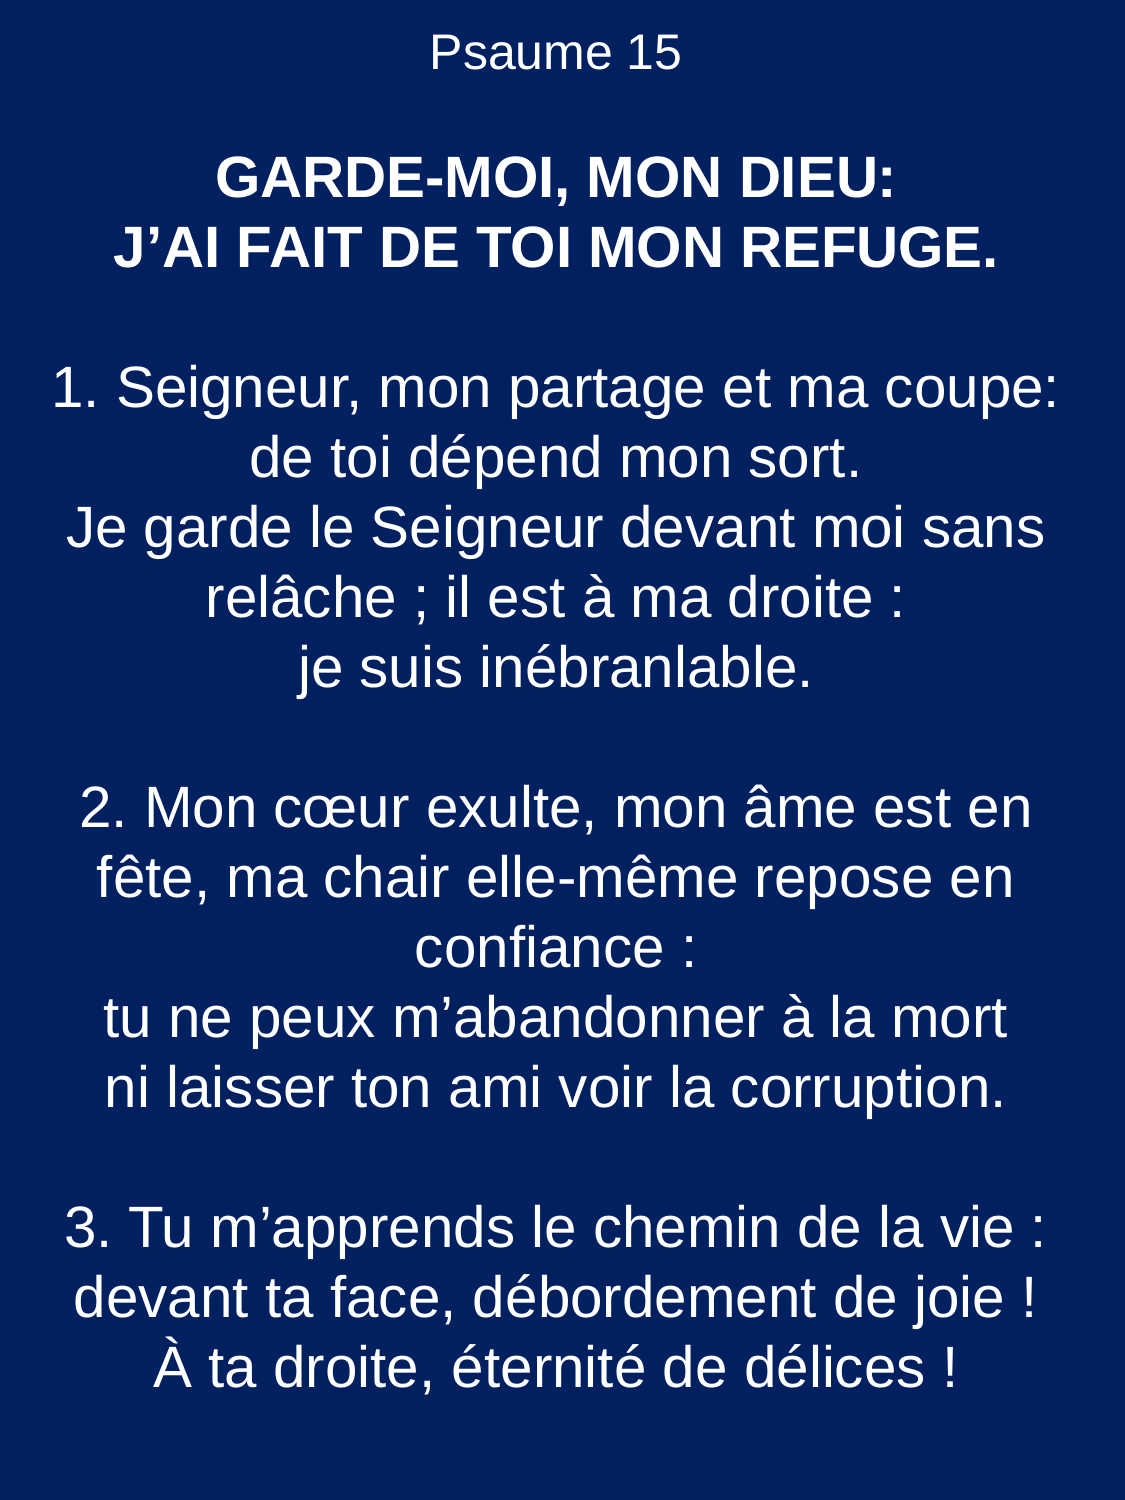

Psaume 15
GARDE-MOI, MON DIEU:
J’AI FAIT DE TOI MON REFUGE.
1. Seigneur, mon partage et ma coupe:
de toi dépend mon sort.
Je garde le Seigneur devant moi sans relâche ; il est à ma droite :
je suis inébranlable.
2. Mon cœur exulte, mon âme est en fête, ma chair elle-même repose en confiance :
tu ne peux m’abandonner à la mort
ni laisser ton ami voir la corruption.
3. Tu m’apprends le chemin de la vie :
devant ta face, débordement de joie !
À ta droite, éternité de délices !